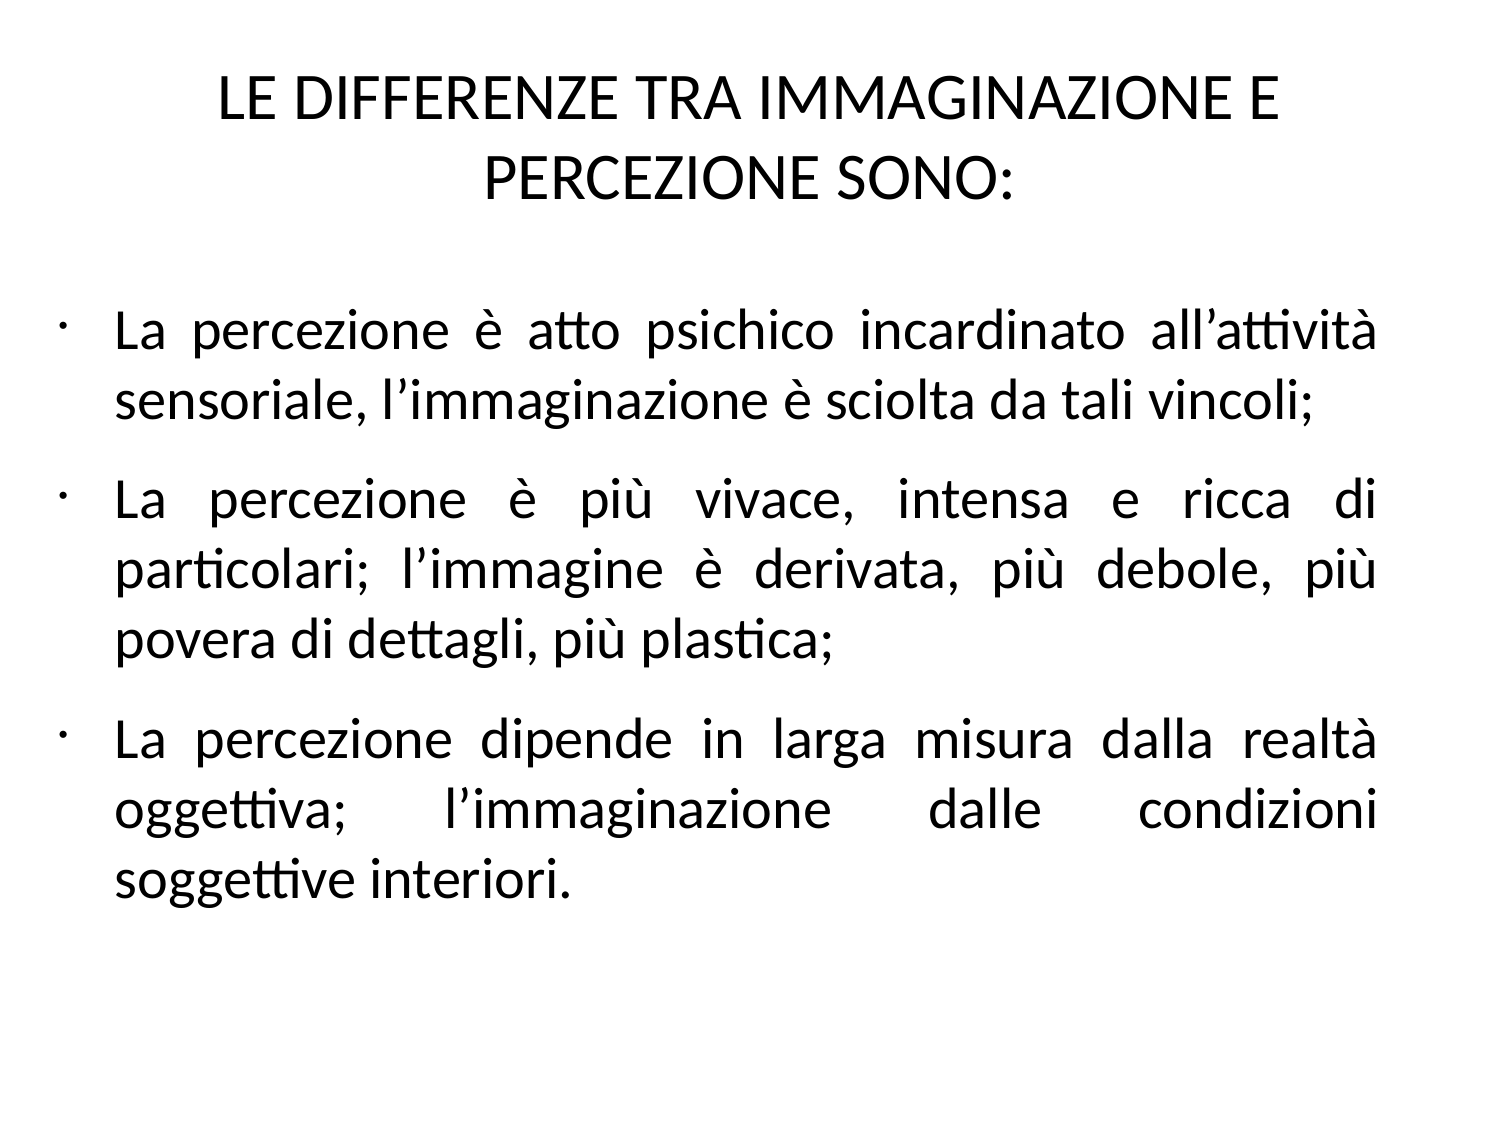

# LE DIFFERENZE TRA IMMAGINAZIONE E PERCEZIONE SONO:
La percezione è atto psichico incardinato all’attività sensoriale, l’immaginazione è sciolta da tali vincoli;
La percezione è più vivace, intensa e ricca di particolari; l’immagine è derivata, più debole, più povera di dettagli, più plastica;
La percezione dipende in larga misura dalla realtà oggettiva; l’immaginazione dalle condizioni soggettive interiori.